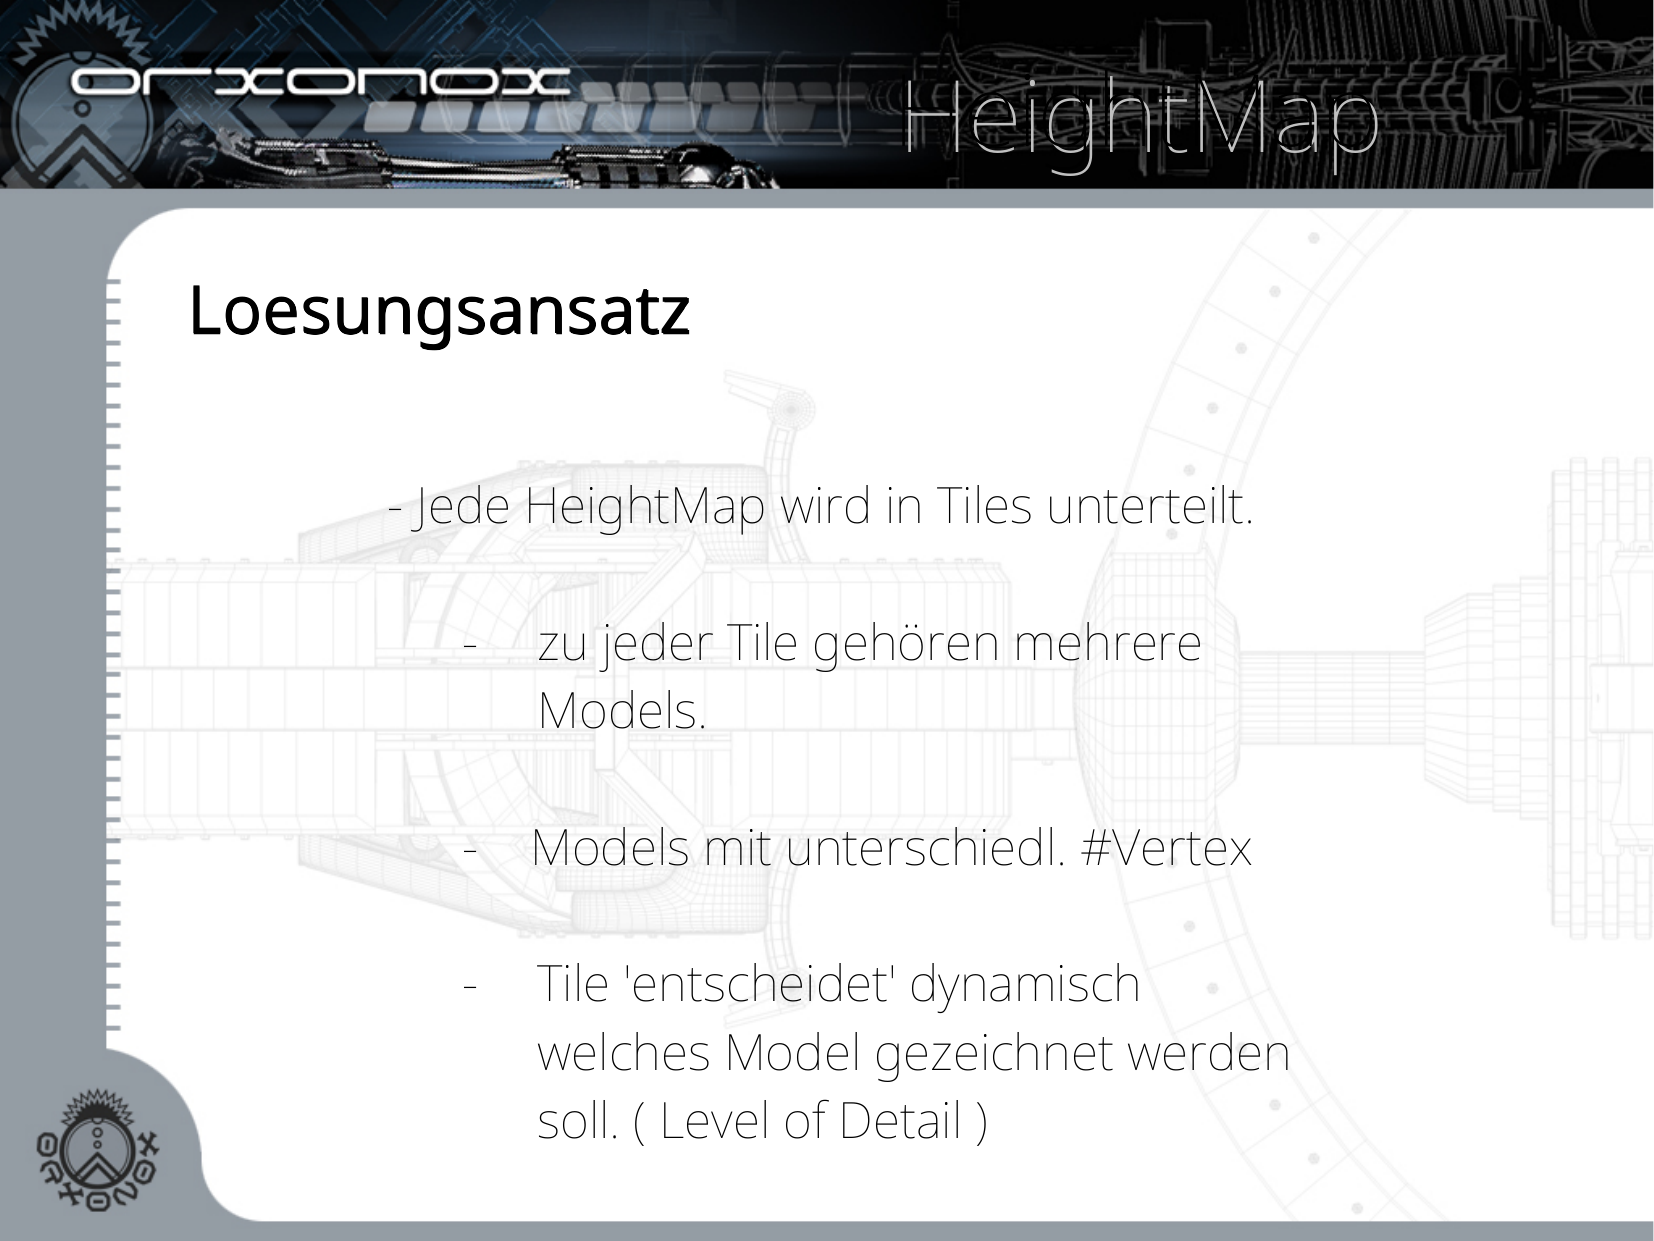

HeightMap
Loesungsansatz
- Jede HeightMap wird in Tiles unterteilt.
	-	zu jeder Tile gehören mehrere
		Models.
	- Models mit unterschiedl. #Vertex
	- 	Tile 'entscheidet' dynamisch
		welches Model gezeichnet werden
		soll. ( Level of Detail )